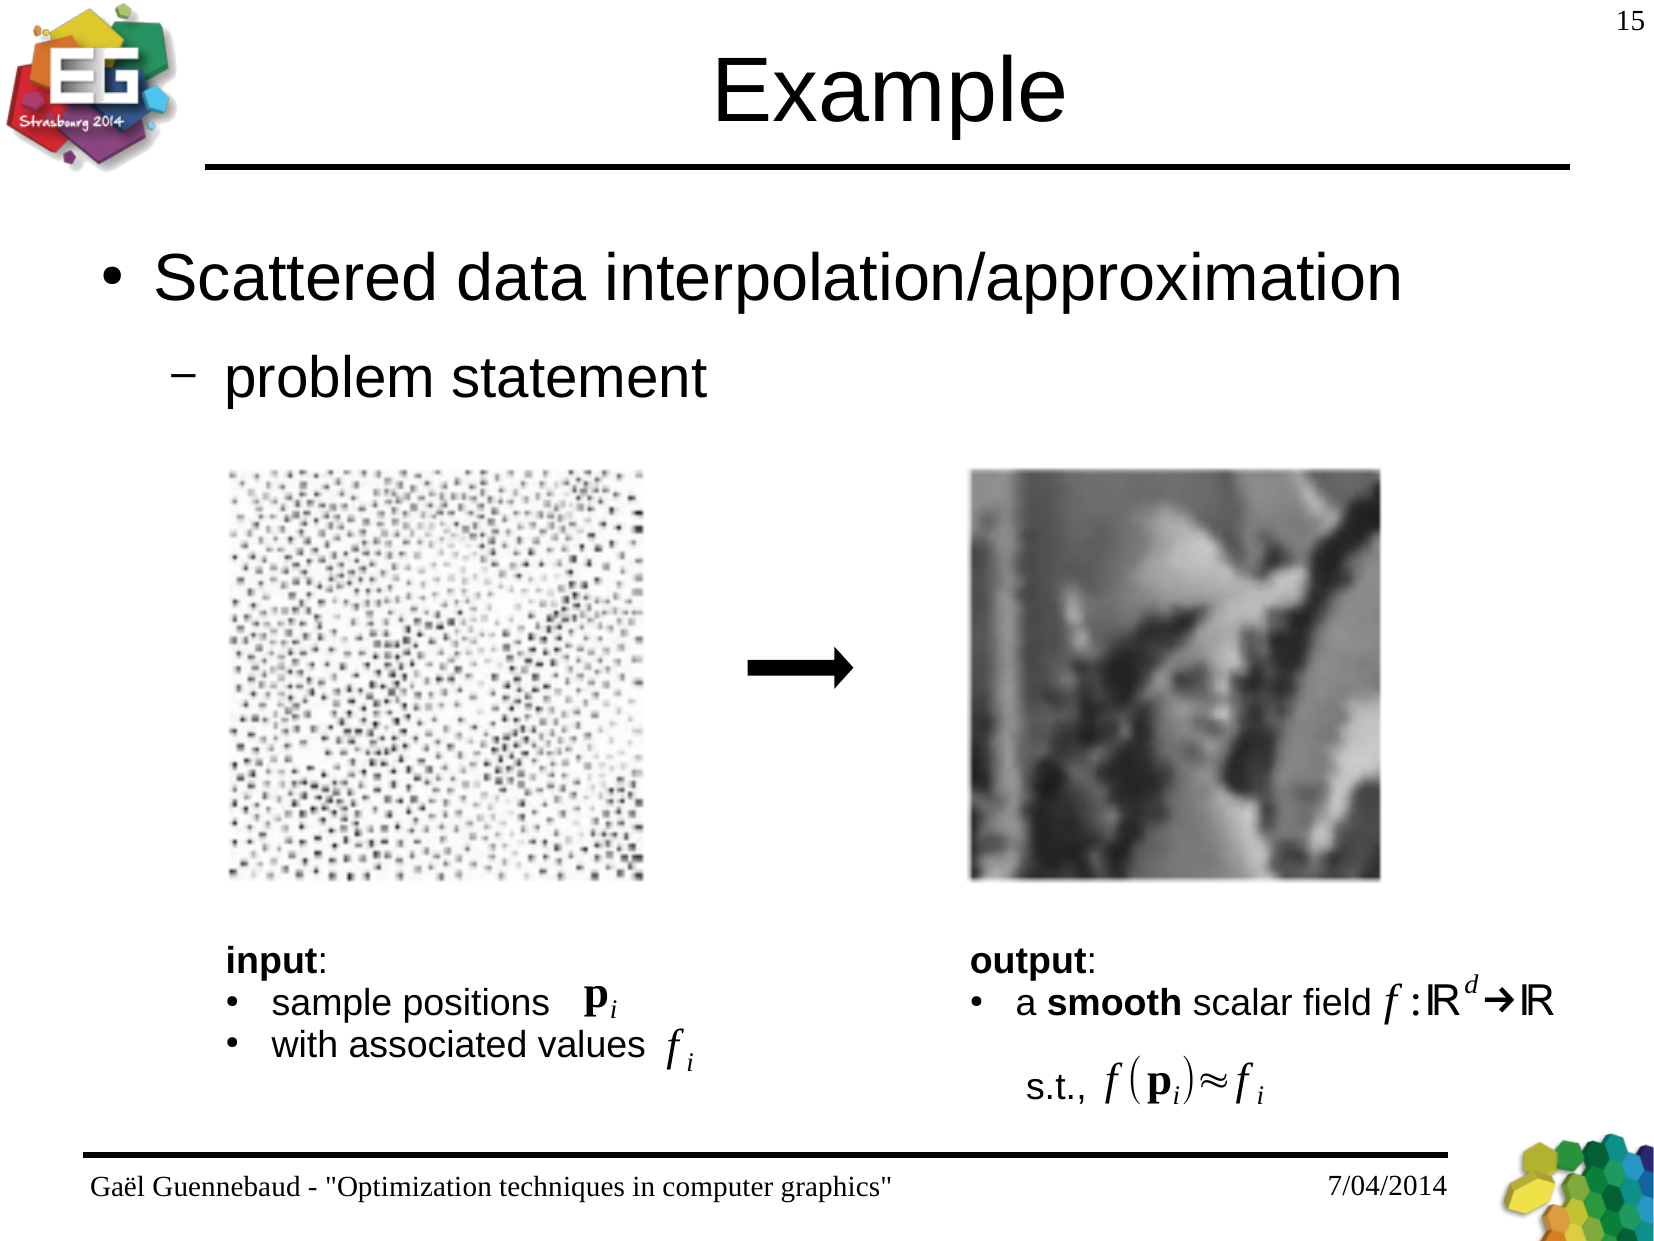

15
# Example
Scattered data interpolation/approximation
problem statement
input:
 sample positions
 with associated values
output:
 a smooth scalar field
 s.t.,
7/04/2014
Gaël Guennebaud - "Optimization techniques in computer graphics"